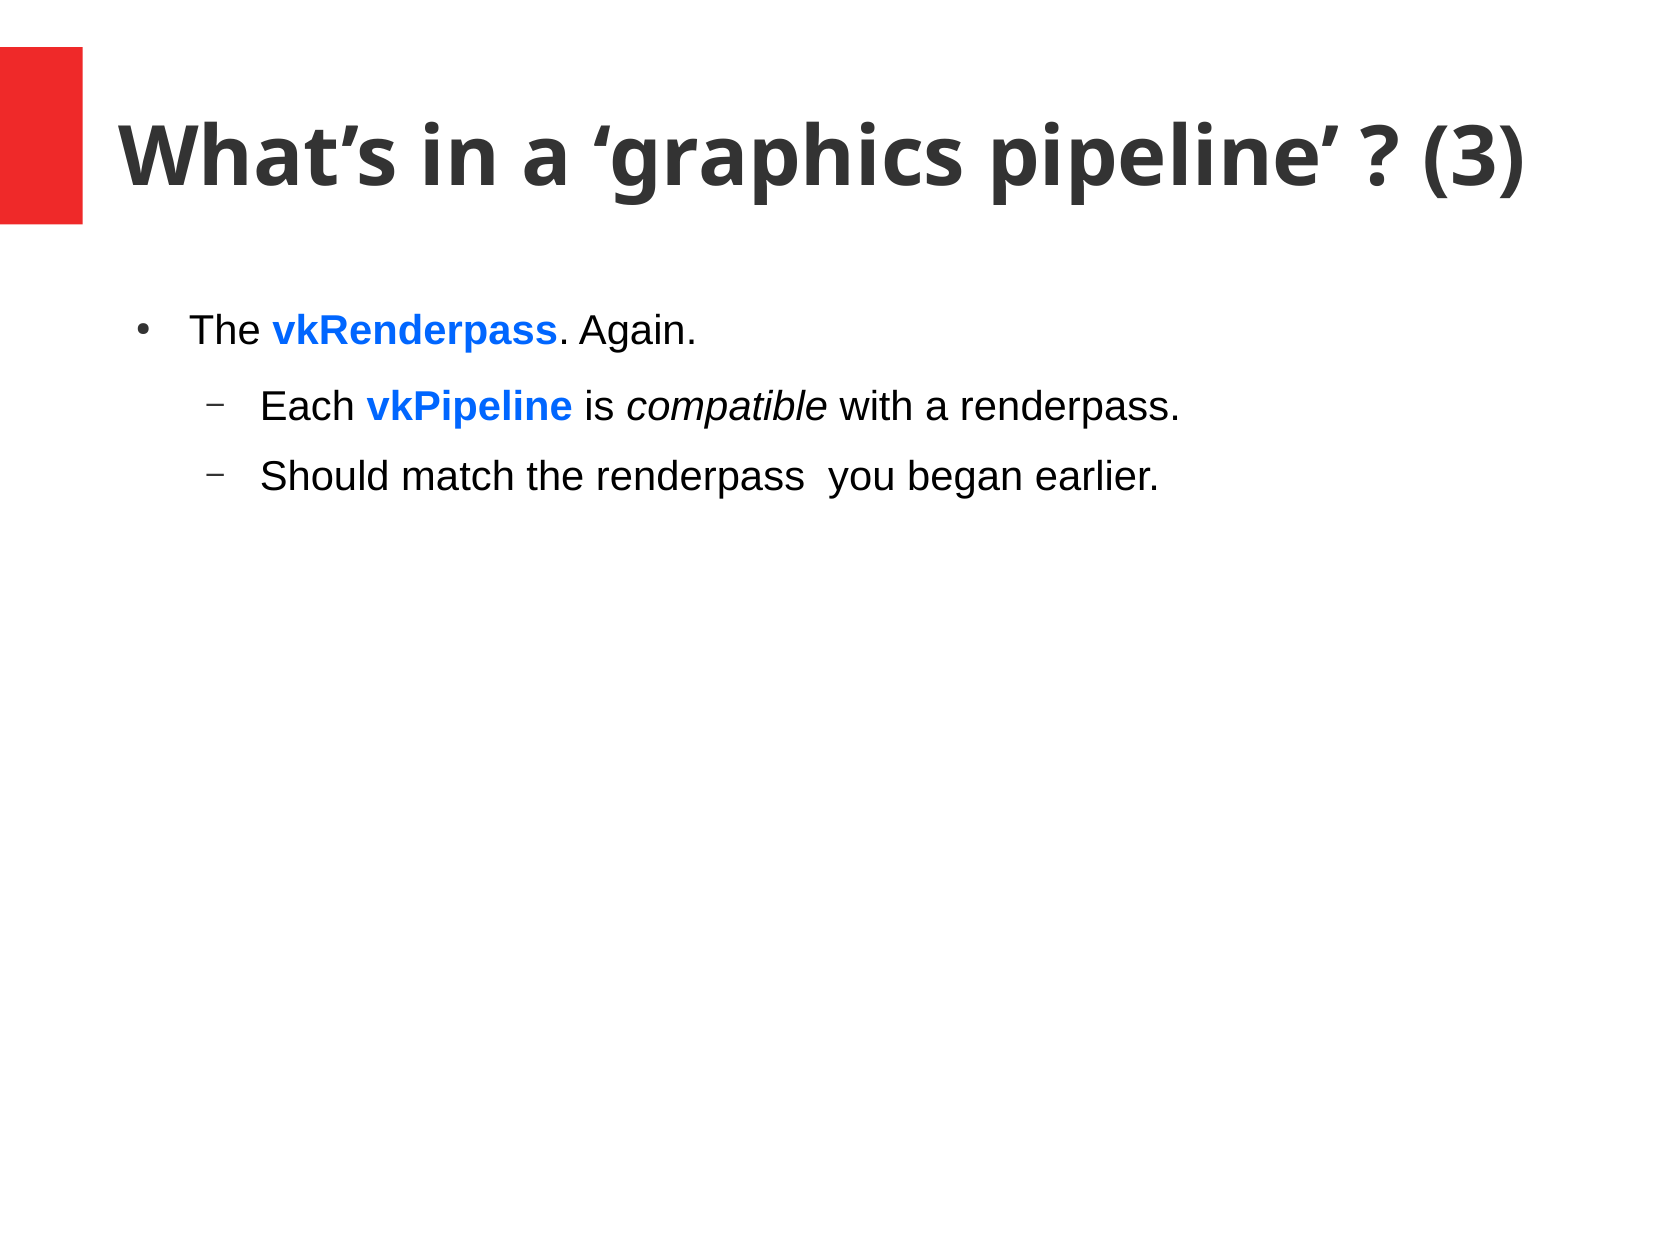

# What’s in a ‘graphics pipeline’ ? (3)
The vkRenderpass. Again.
Each vkPipeline is compatible with a renderpass.
Should match the renderpass you began earlier.